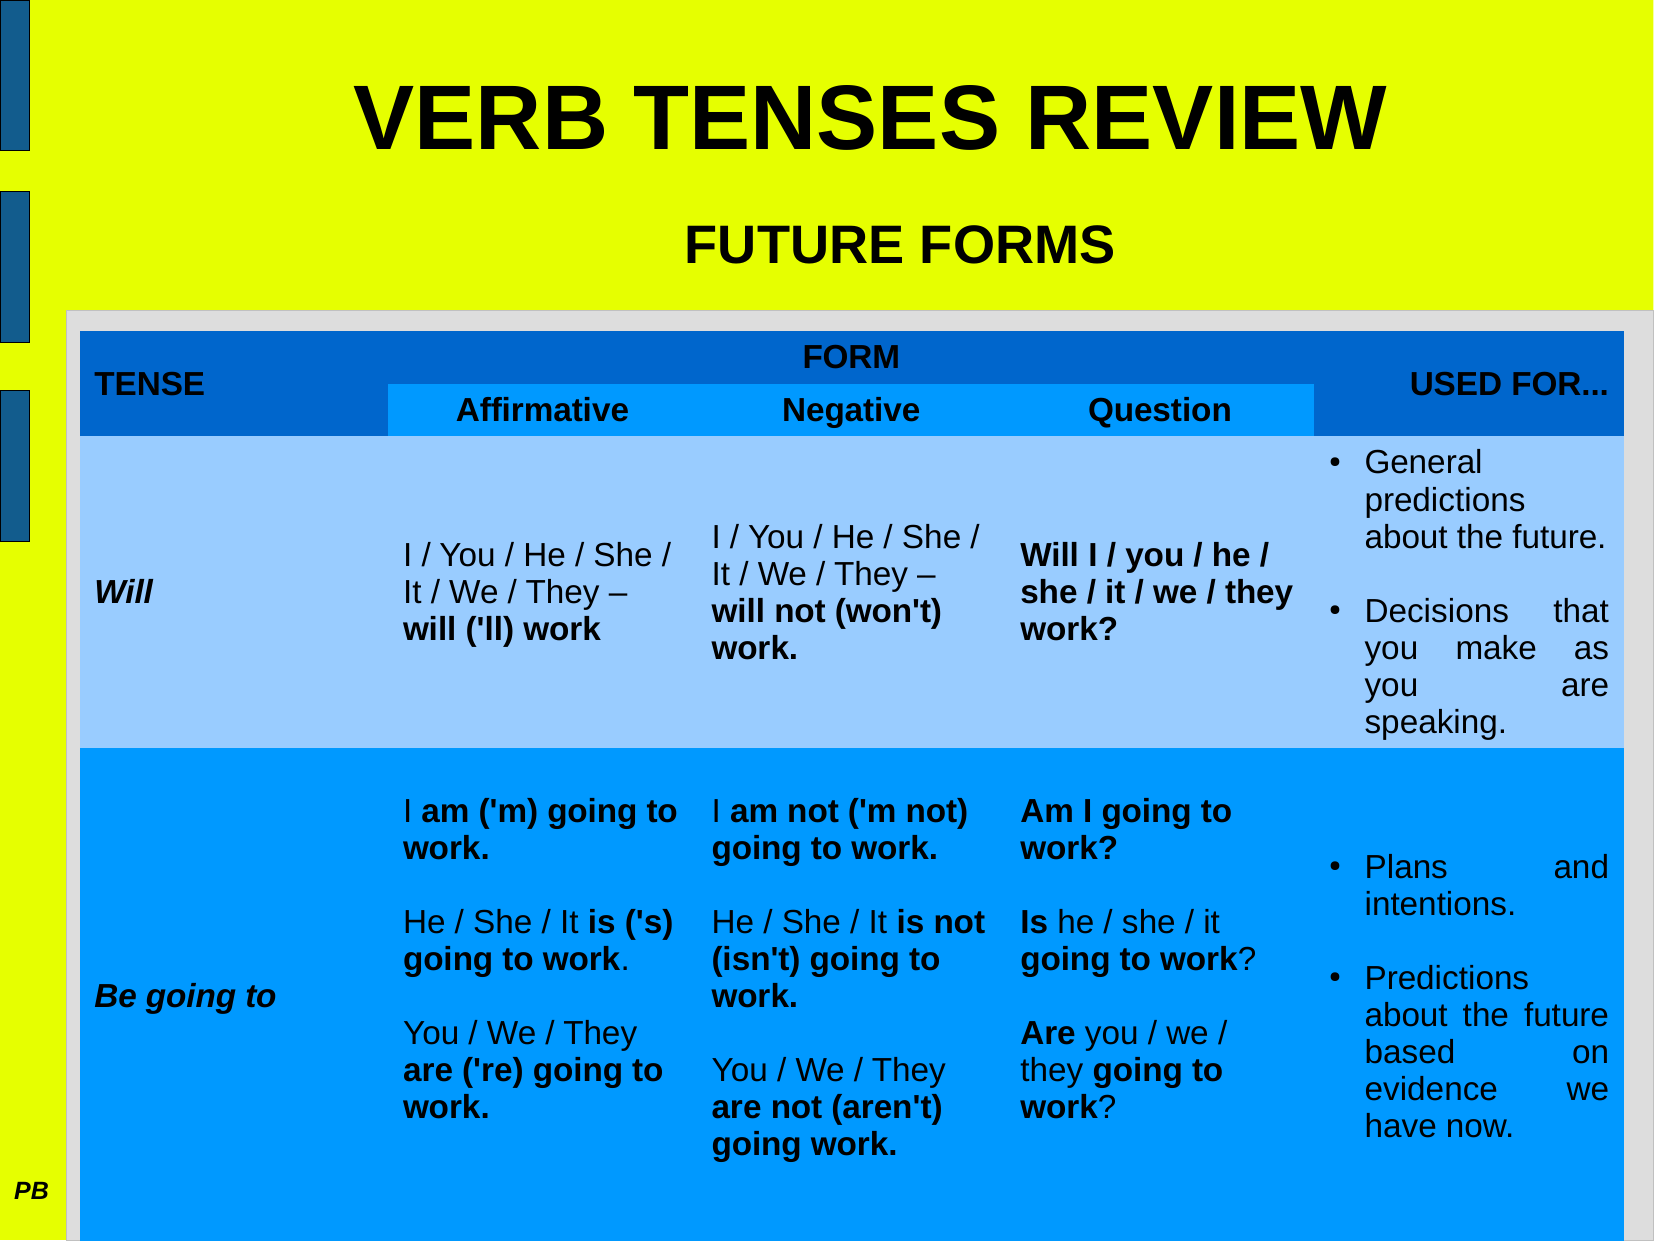

VERB TENSES REVIEW
FUTURE FORMS
| TENSE | FORM | | | USED FOR... |
| --- | --- | --- | --- | --- |
| | Affirmative | Negative | Question | |
| Will | I / You / He / She / It / We / They – will ('ll) work | I / You / He / She / It / We / They – will not (won't) work. | Will I / you / he / she / it / we / they work? | General predictions about the future. Decisions that you make as you are speaking. |
| Be going to | I am ('m) going to work. He / She / It is ('s) going to work. You / We / They are ('re) going to work. | I am not ('m not) going to work. He / She / It is not (isn't) going to work. You / We / They are not (aren't) going work. | Am I going to work? Is he / she / it going to work? Are you / we / they going to work? | Plans and intentions. Predictions about the future based on evidence we have now. |
PB